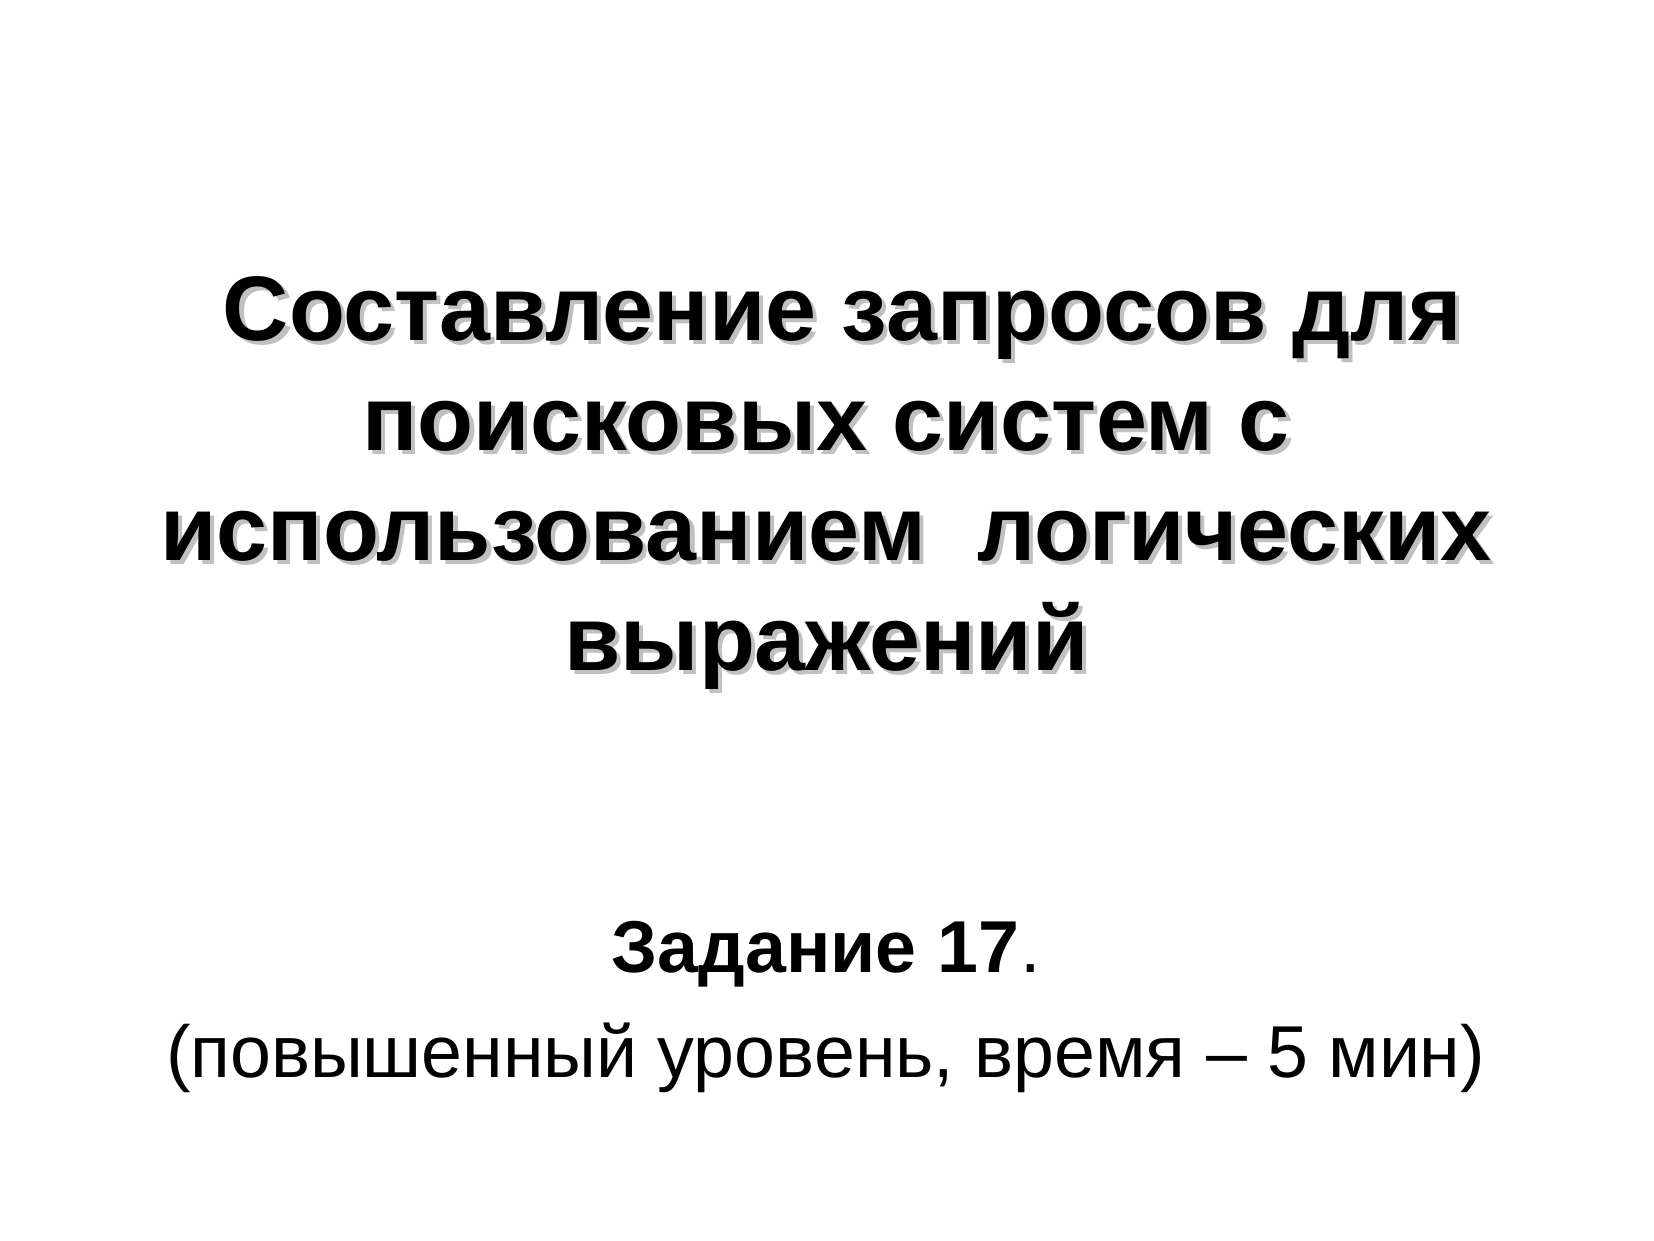

# Составление запросов для поисковых систем с использованием логических выражений
Задание 17.
(повышенный уровень, время – 5 мин)